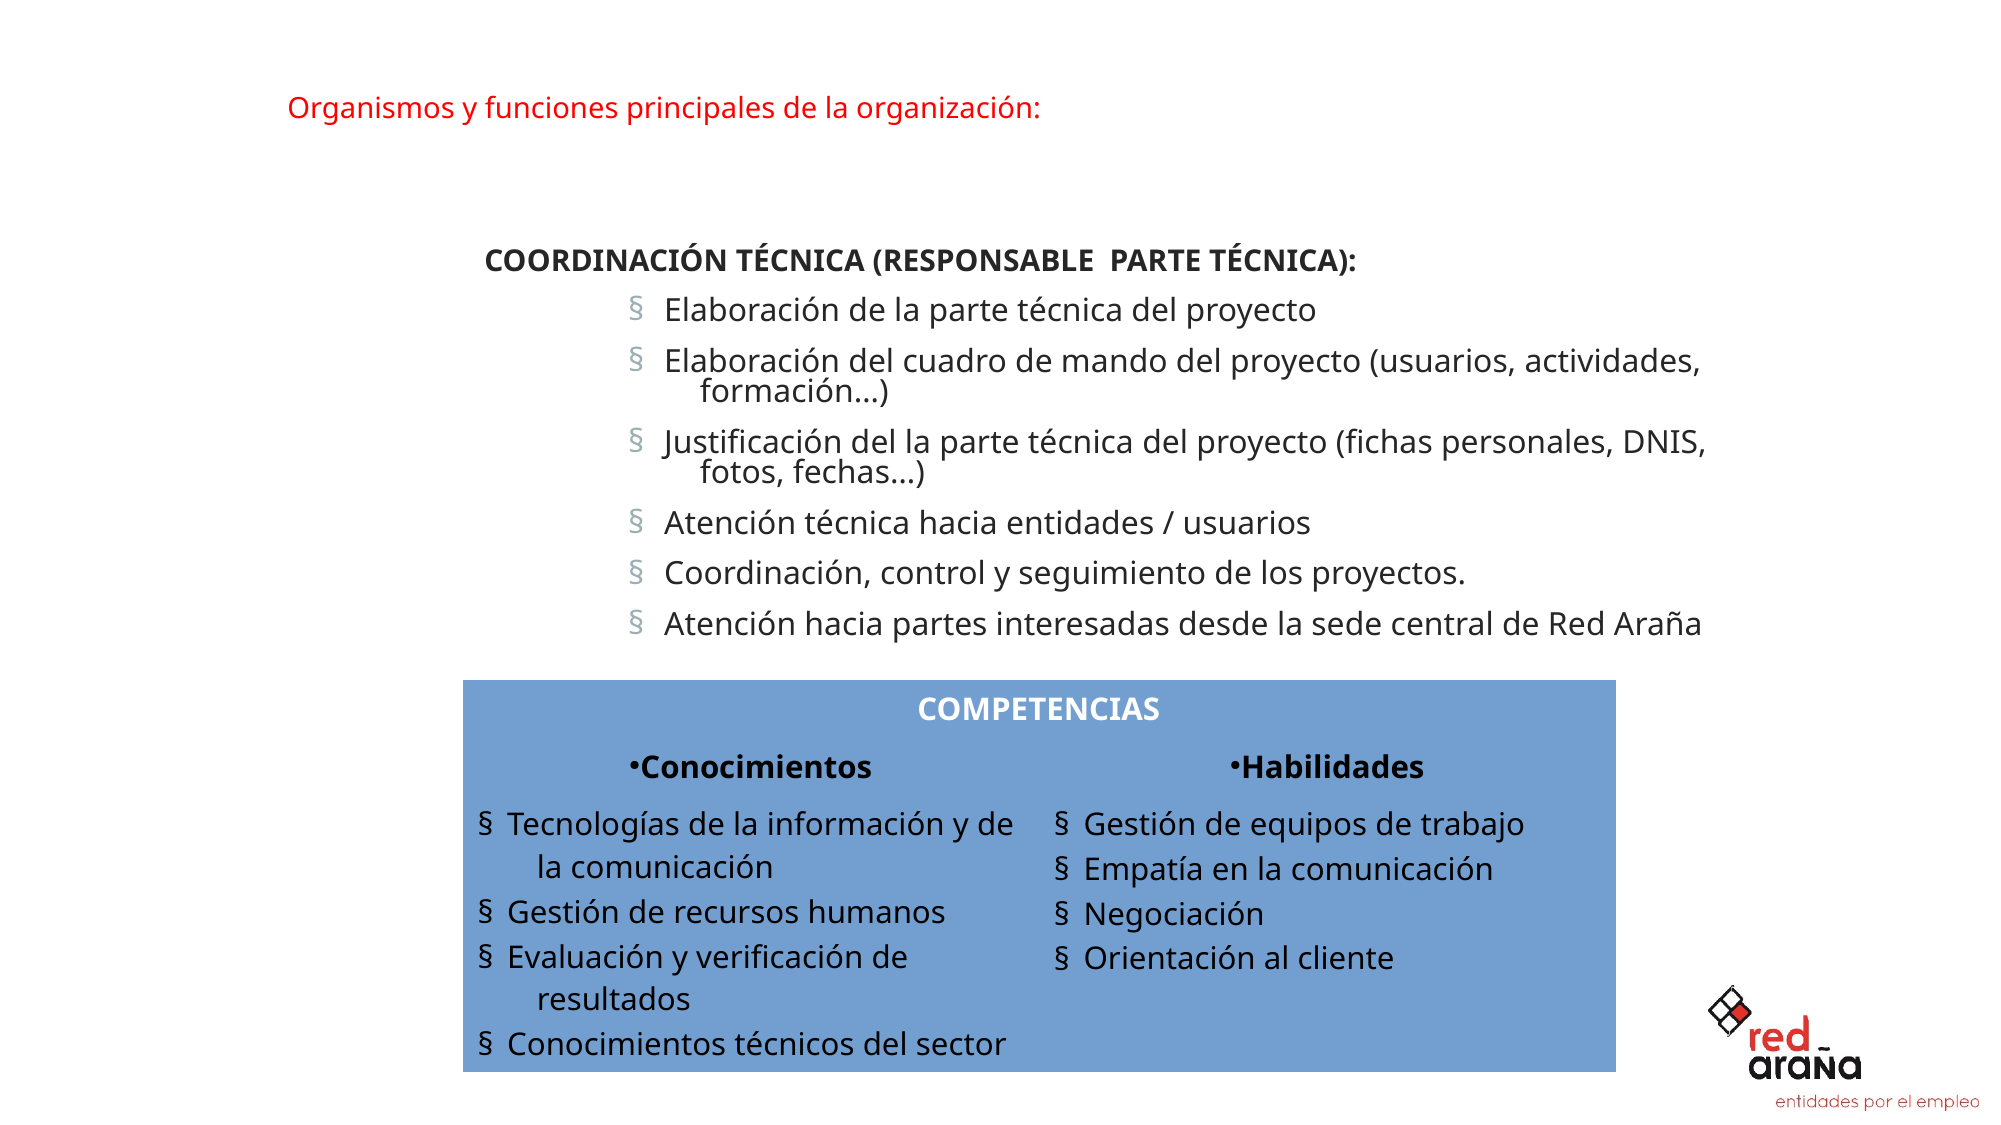

Organismos y funciones principales de la organización:
# COORDINACIÓN TÉCNICA (RESPONSABLE PARTE TÉCNICA):
Elaboración de la parte técnica del proyecto
Elaboración del cuadro de mando del proyecto (usuarios, actividades, formación…)
Justificación del la parte técnica del proyecto (fichas personales, DNIS, fotos, fechas…)
Atención técnica hacia entidades / usuarios
Coordinación, control y seguimiento de los proyectos.
Atención hacia partes interesadas desde la sede central de Red Araña
| COMPETENCIAS | |
| --- | --- |
| Conocimientos | Habilidades |
| Tecnologías de la información y de la comunicación Gestión de recursos humanos Evaluación y verificación de resultados Conocimientos técnicos del sector | Gestión de equipos de trabajo Empatía en la comunicación Negociación Orientación al cliente |